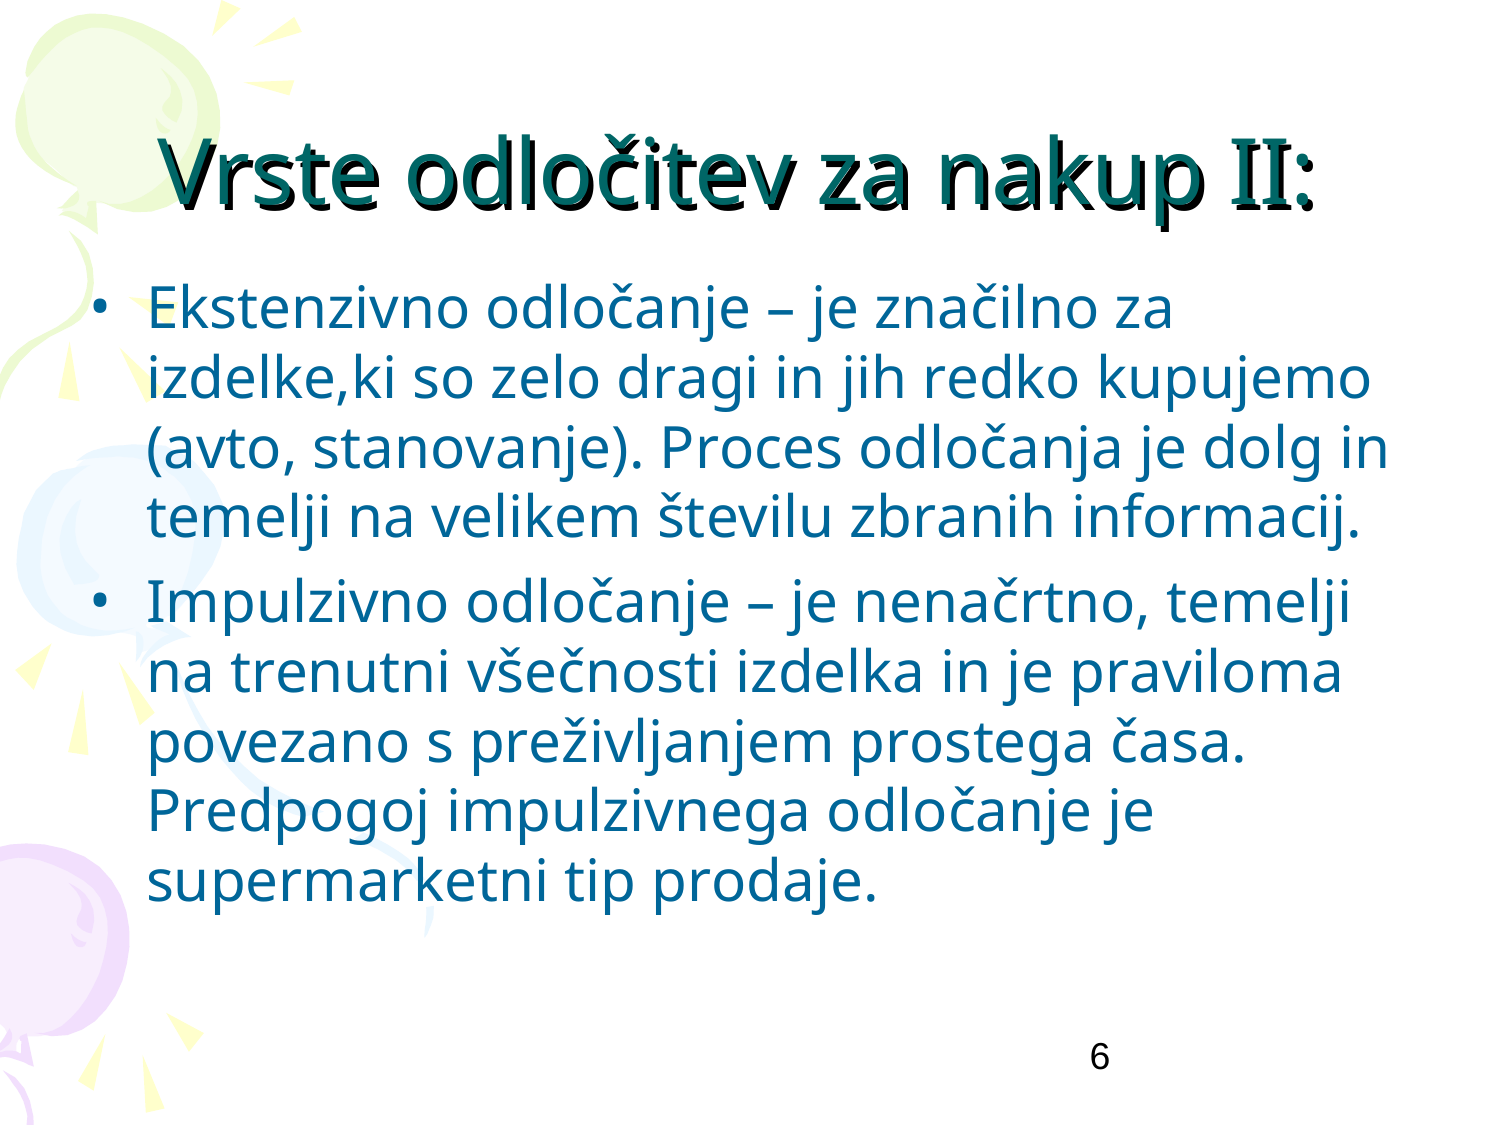

# Vrste odločitev za nakup II:
Ekstenzivno odločanje – je značilno za izdelke,ki so zelo dragi in jih redko kupujemo (avto, stanovanje). Proces odločanja je dolg in temelji na velikem številu zbranih informacij.
Impulzivno odločanje – je nenačrtno, temelji na trenutni všečnosti izdelka in je praviloma povezano s preživljanjem prostega časa. Predpogoj impulzivnega odločanje je supermarketni tip prodaje.
6